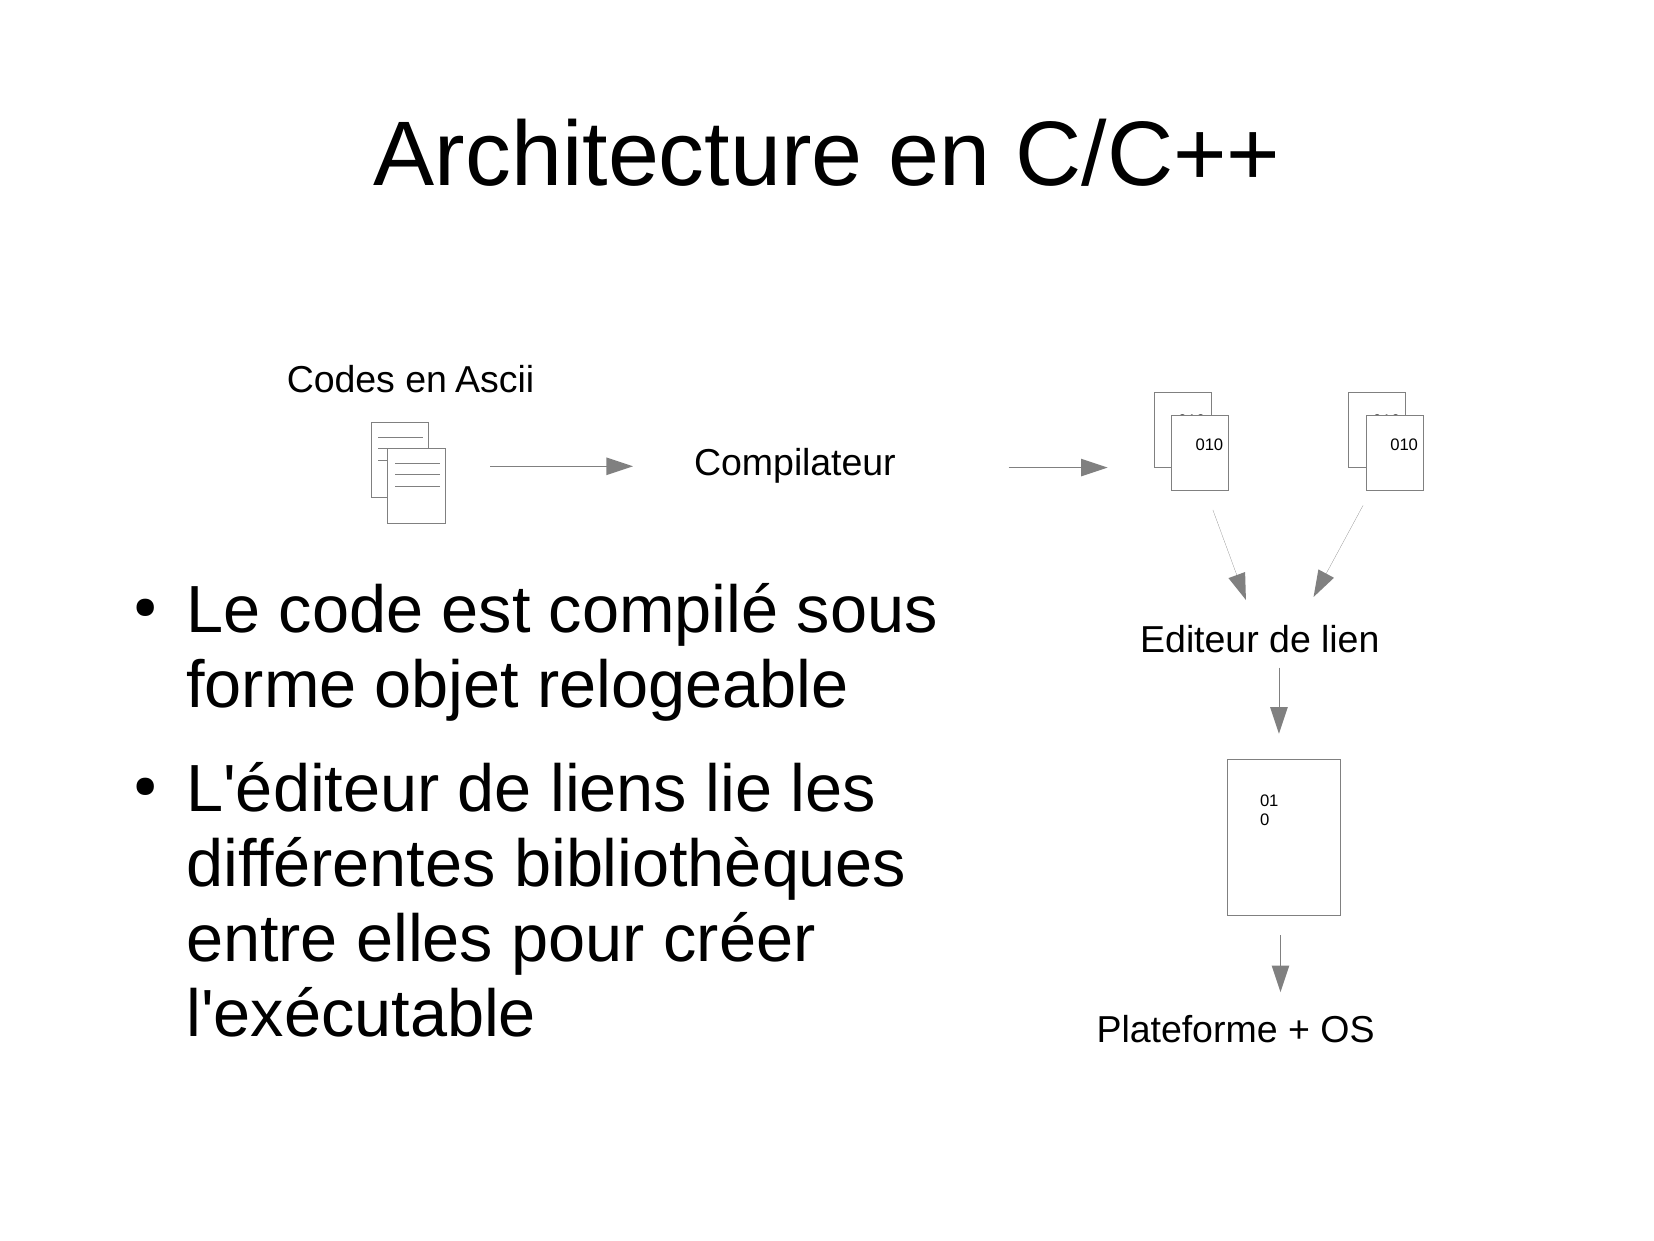

# Architecture en C/C++
Codes en Ascii
010
010
010
010
Compilateur
Editeur de lien
010
Plateforme + OS
Le code est compilé sous
forme objet relogeable
L'éditeur de liens lie les
différentes bibliothèques
entre elles pour créer
l'exécutable